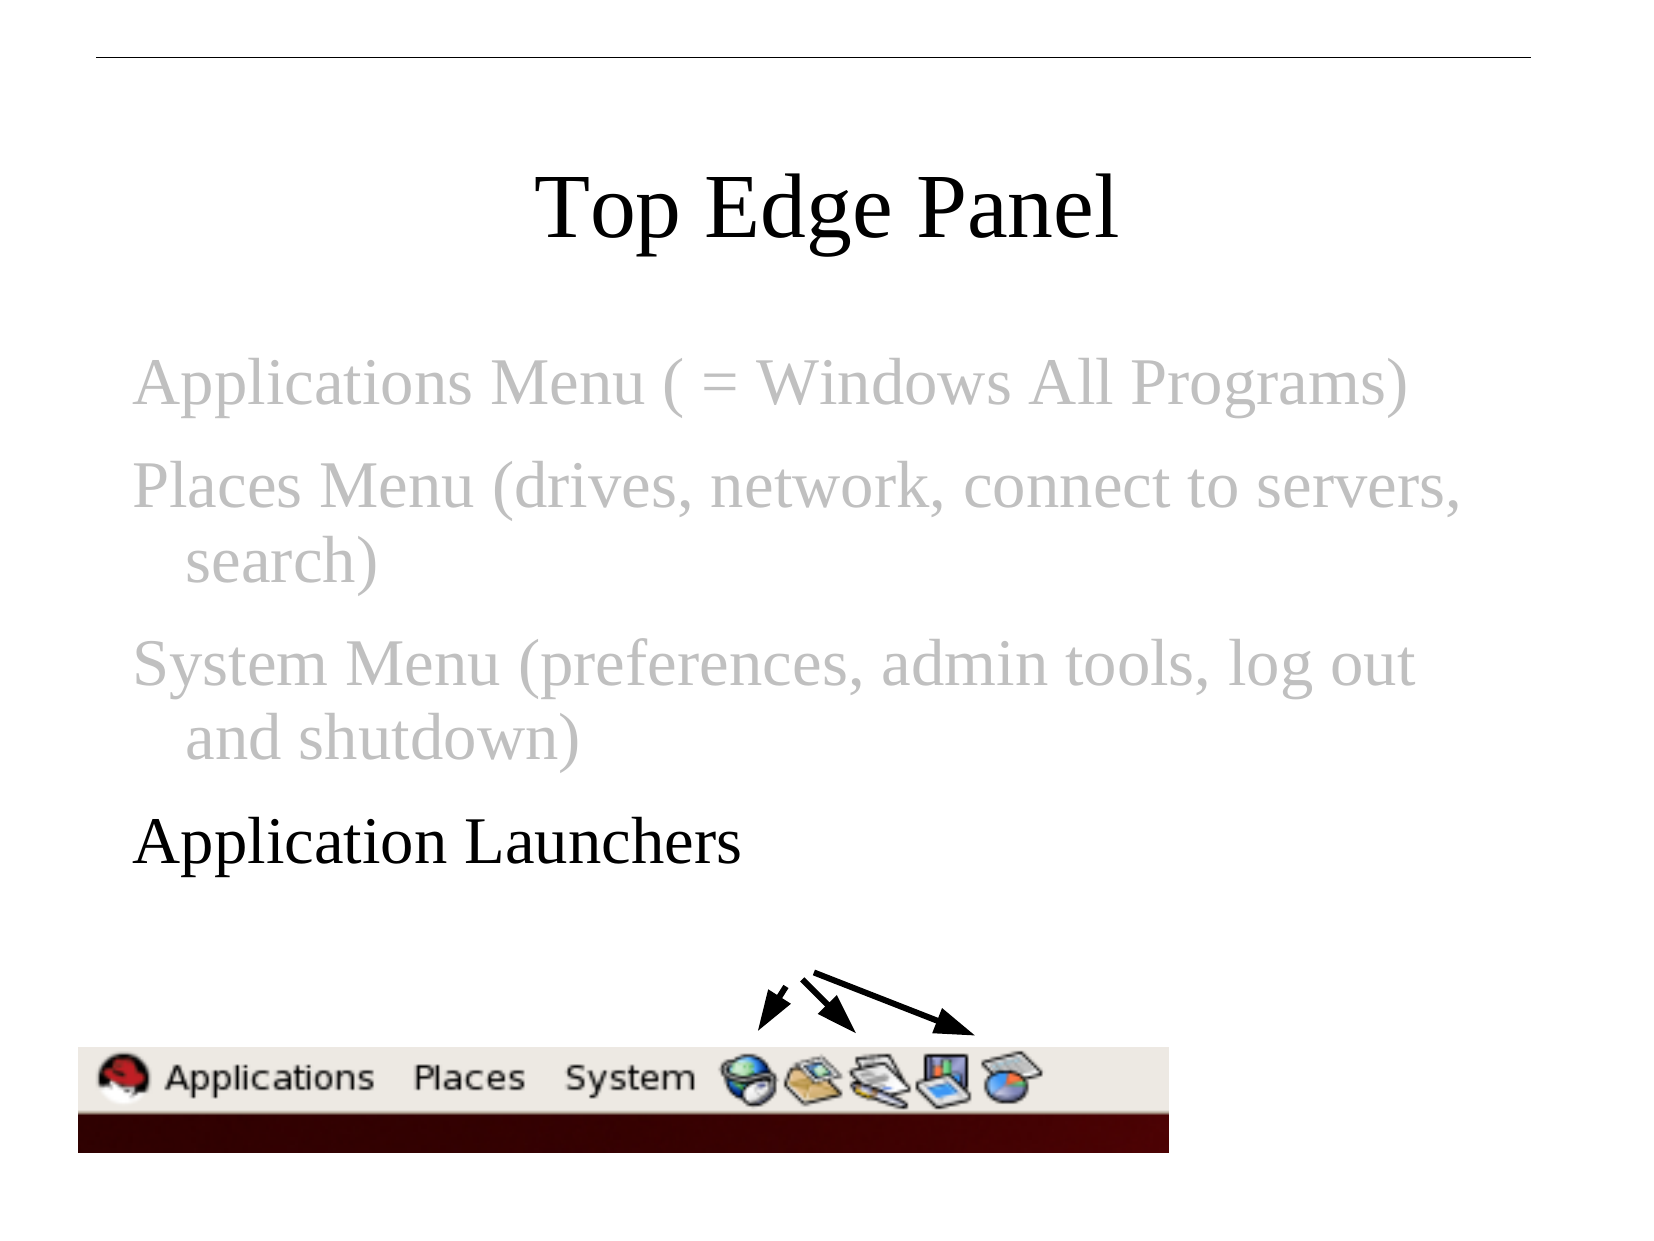

Top Edge Panel
# Applications Menu ( = Windows All Programs)
Places Menu (drives, network, connect to servers, search)
System Menu (preferences, admin tools, log out and shutdown)
Application Launchers